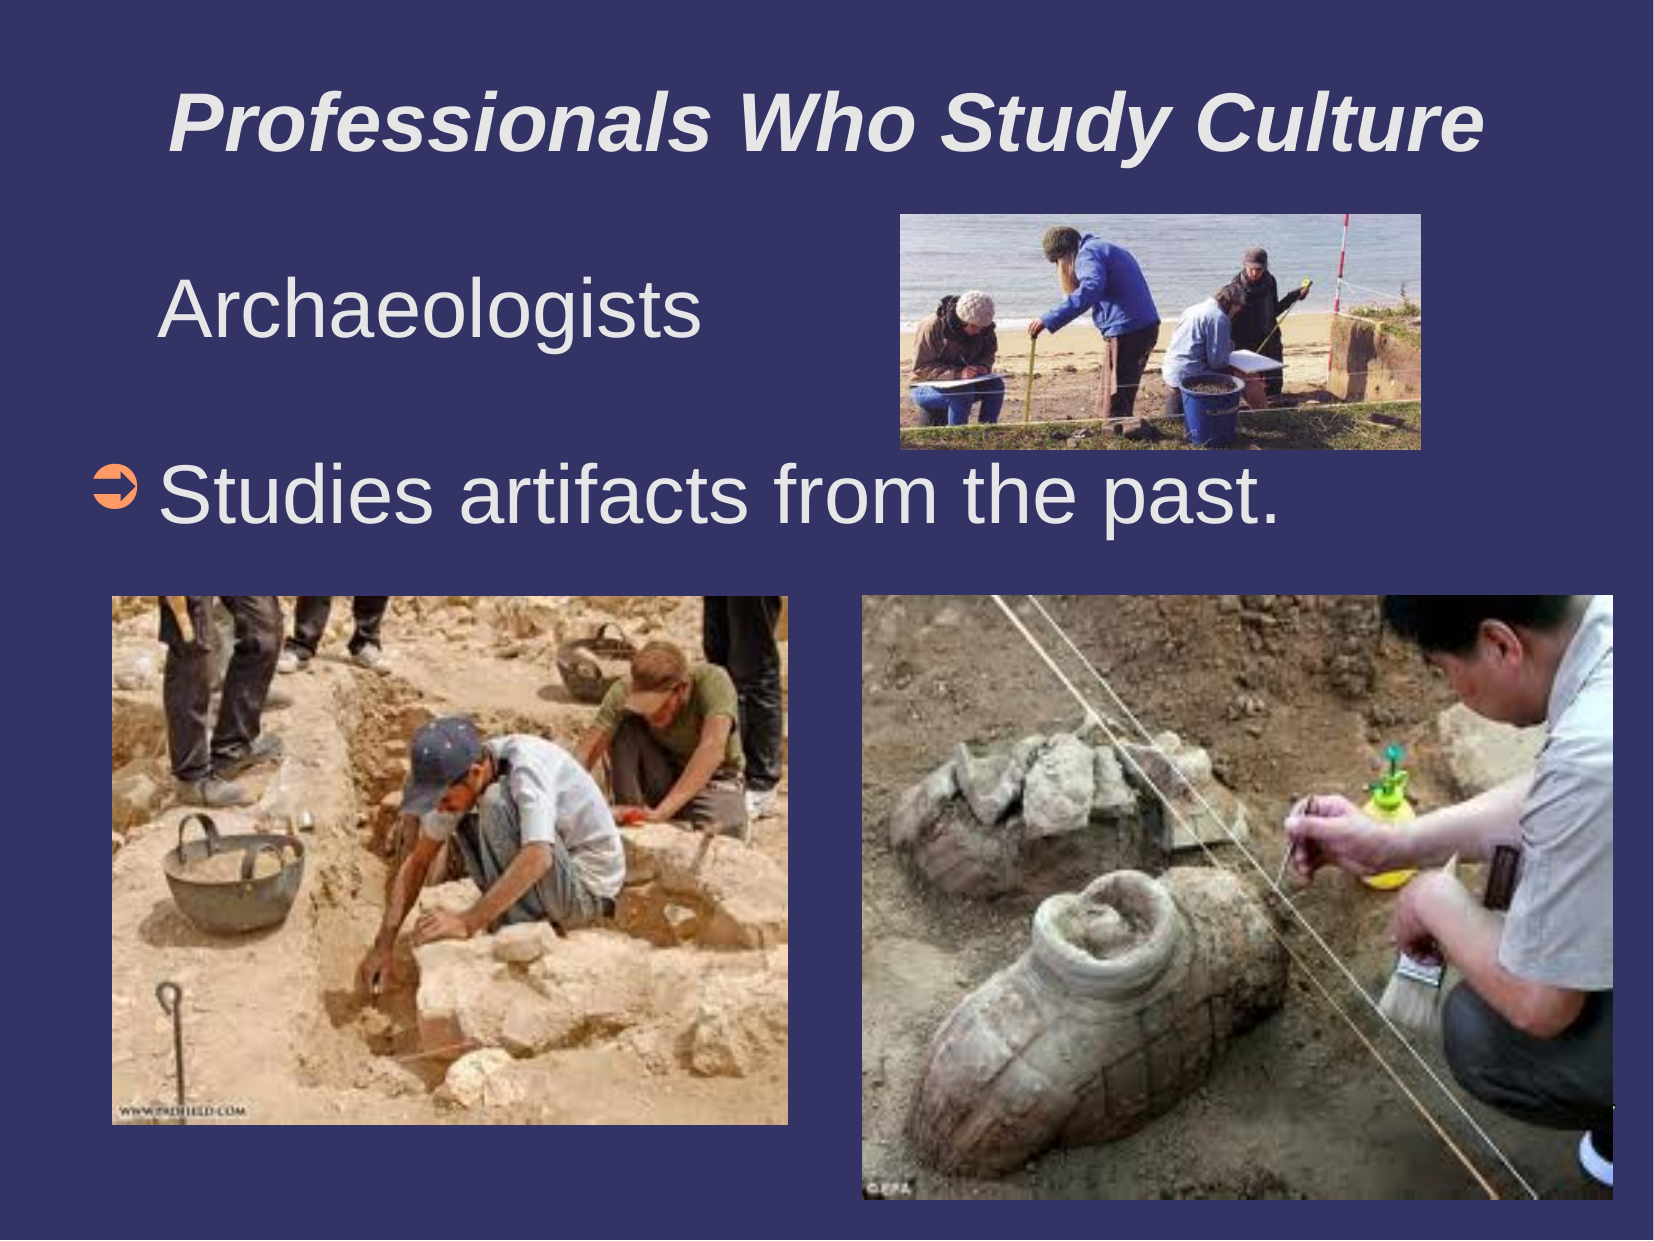

# Professionals Who Study Culture
Archaeologists
Studies artifacts from the past.